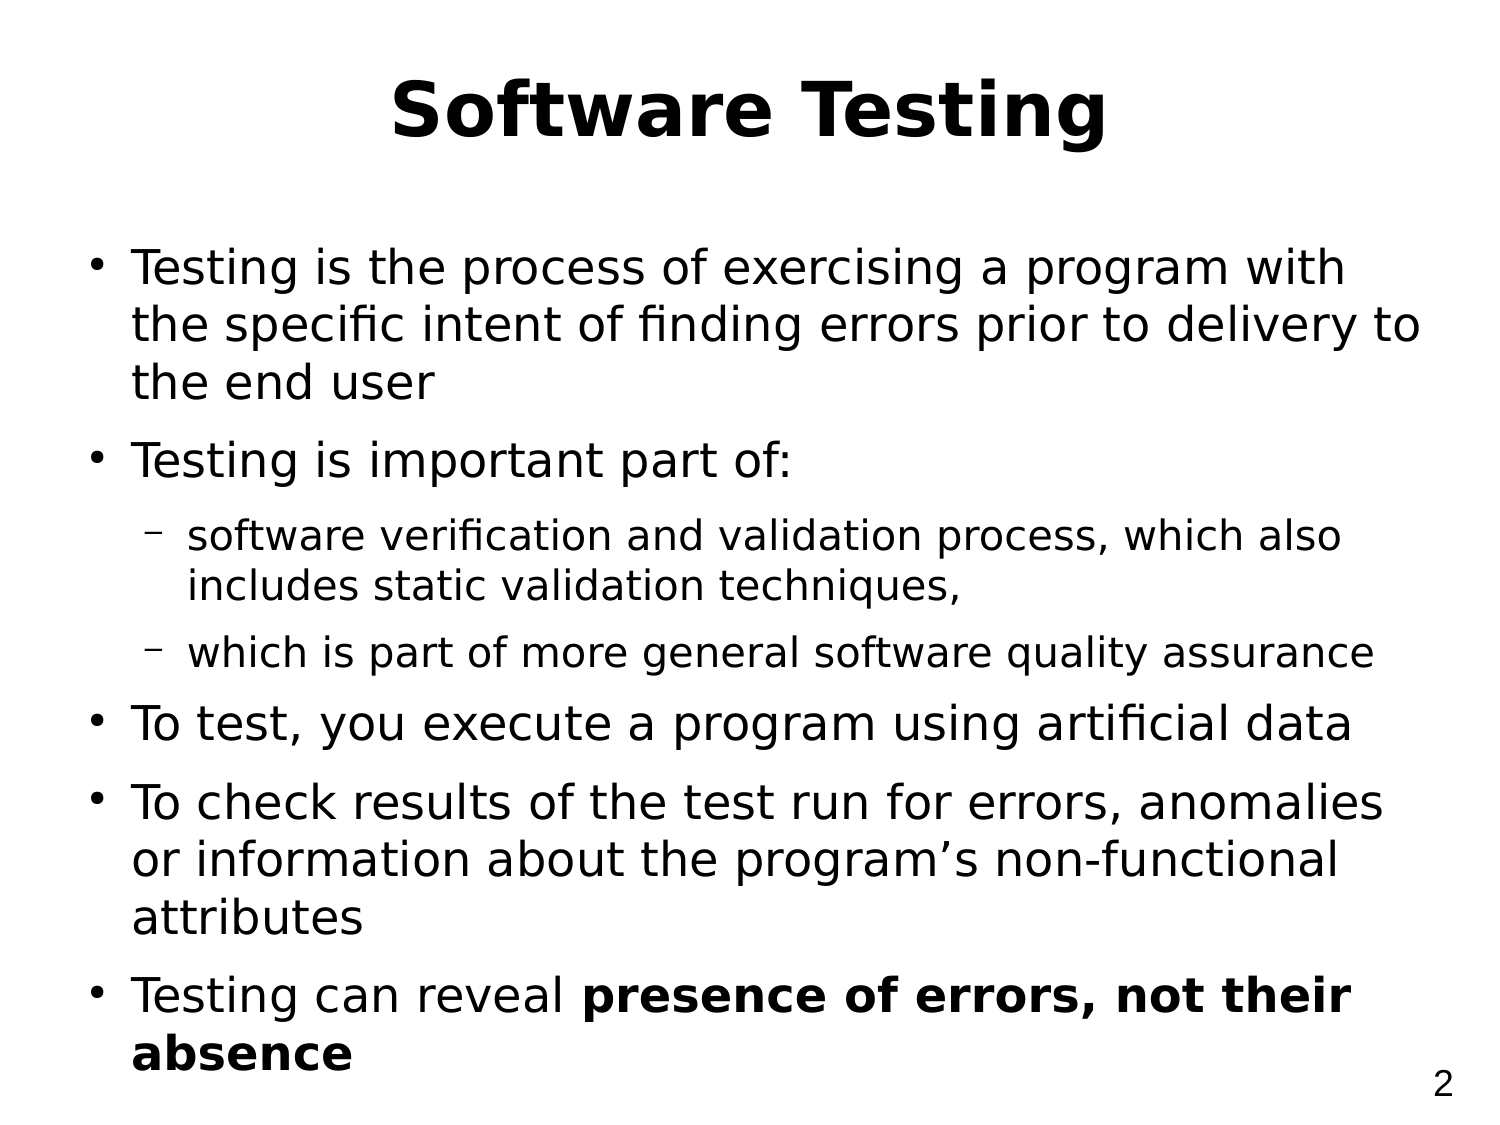

# Software Testing
Testing is the process of exercising a program with the specific intent of finding errors prior to delivery to the end user
Testing is important part of:
software verification and validation process, which also includes static validation techniques,
which is part of more general software quality assurance
To test, you execute a program using artificial data
To check results of the test run for errors, anomalies or information about the program’s non-functional attributes
Testing can reveal presence of errors, not their
absence